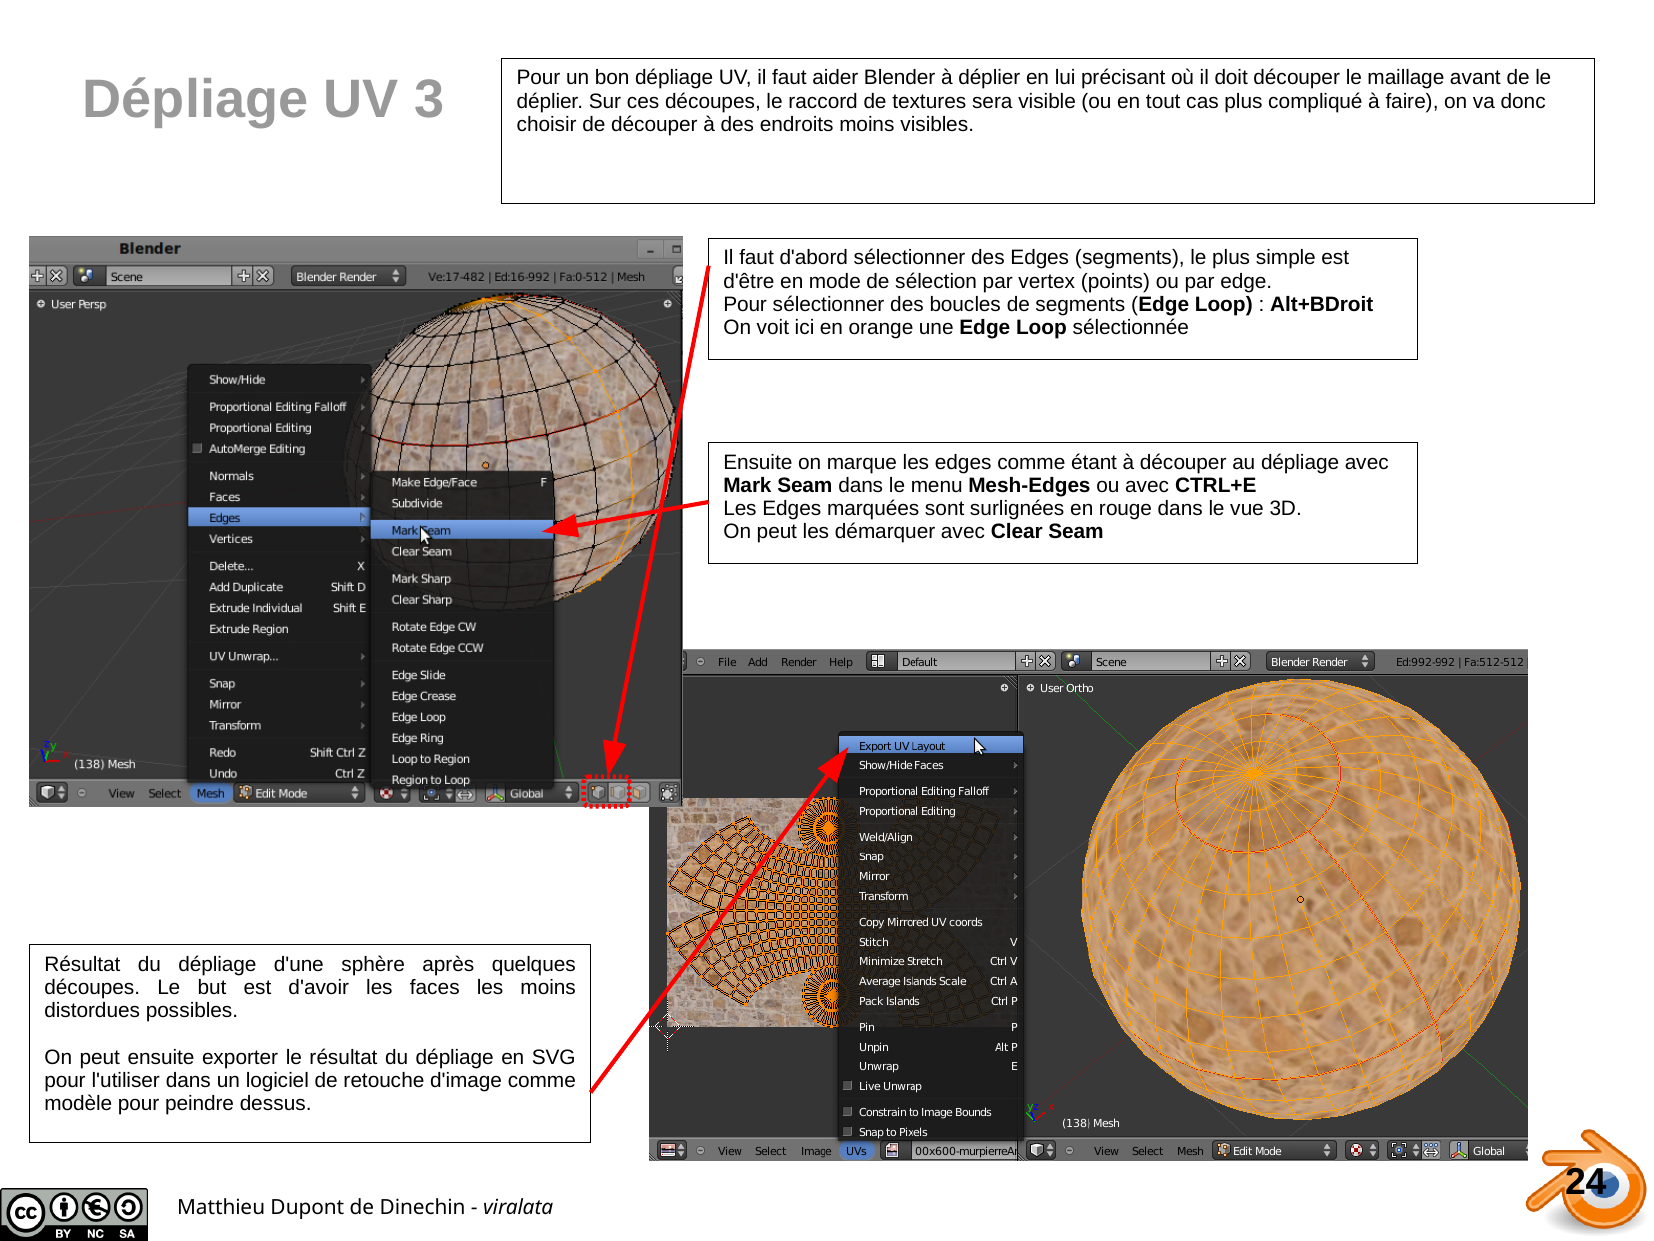

# Dépliage UV 3
Pour un bon dépliage UV, il faut aider Blender à déplier en lui précisant où il doit découper le maillage avant de le déplier. Sur ces découpes, le raccord de textures sera visible (ou en tout cas plus compliqué à faire), on va donc choisir de découper à des endroits moins visibles.
Il faut d'abord sélectionner des Edges (segments), le plus simple est d'être en mode de sélection par vertex (points) ou par edge.
Pour sélectionner des boucles de segments (Edge Loop) : Alt+BDroit
On voit ici en orange une Edge Loop sélectionnée
Ensuite on marque les edges comme étant à découper au dépliage avec Mark Seam dans le menu Mesh-Edges ou avec CTRL+E
Les Edges marquées sont surlignées en rouge dans le vue 3D.
On peut les démarquer avec Clear Seam
Résultat du dépliage d'une sphère après quelques découpes. Le but est d'avoir les faces les moins distordues possibles.
On peut ensuite exporter le résultat du dépliage en SVG pour l'utiliser dans un logiciel de retouche d'image comme modèle pour peindre dessus.
24
Cours Blender Mars 2010